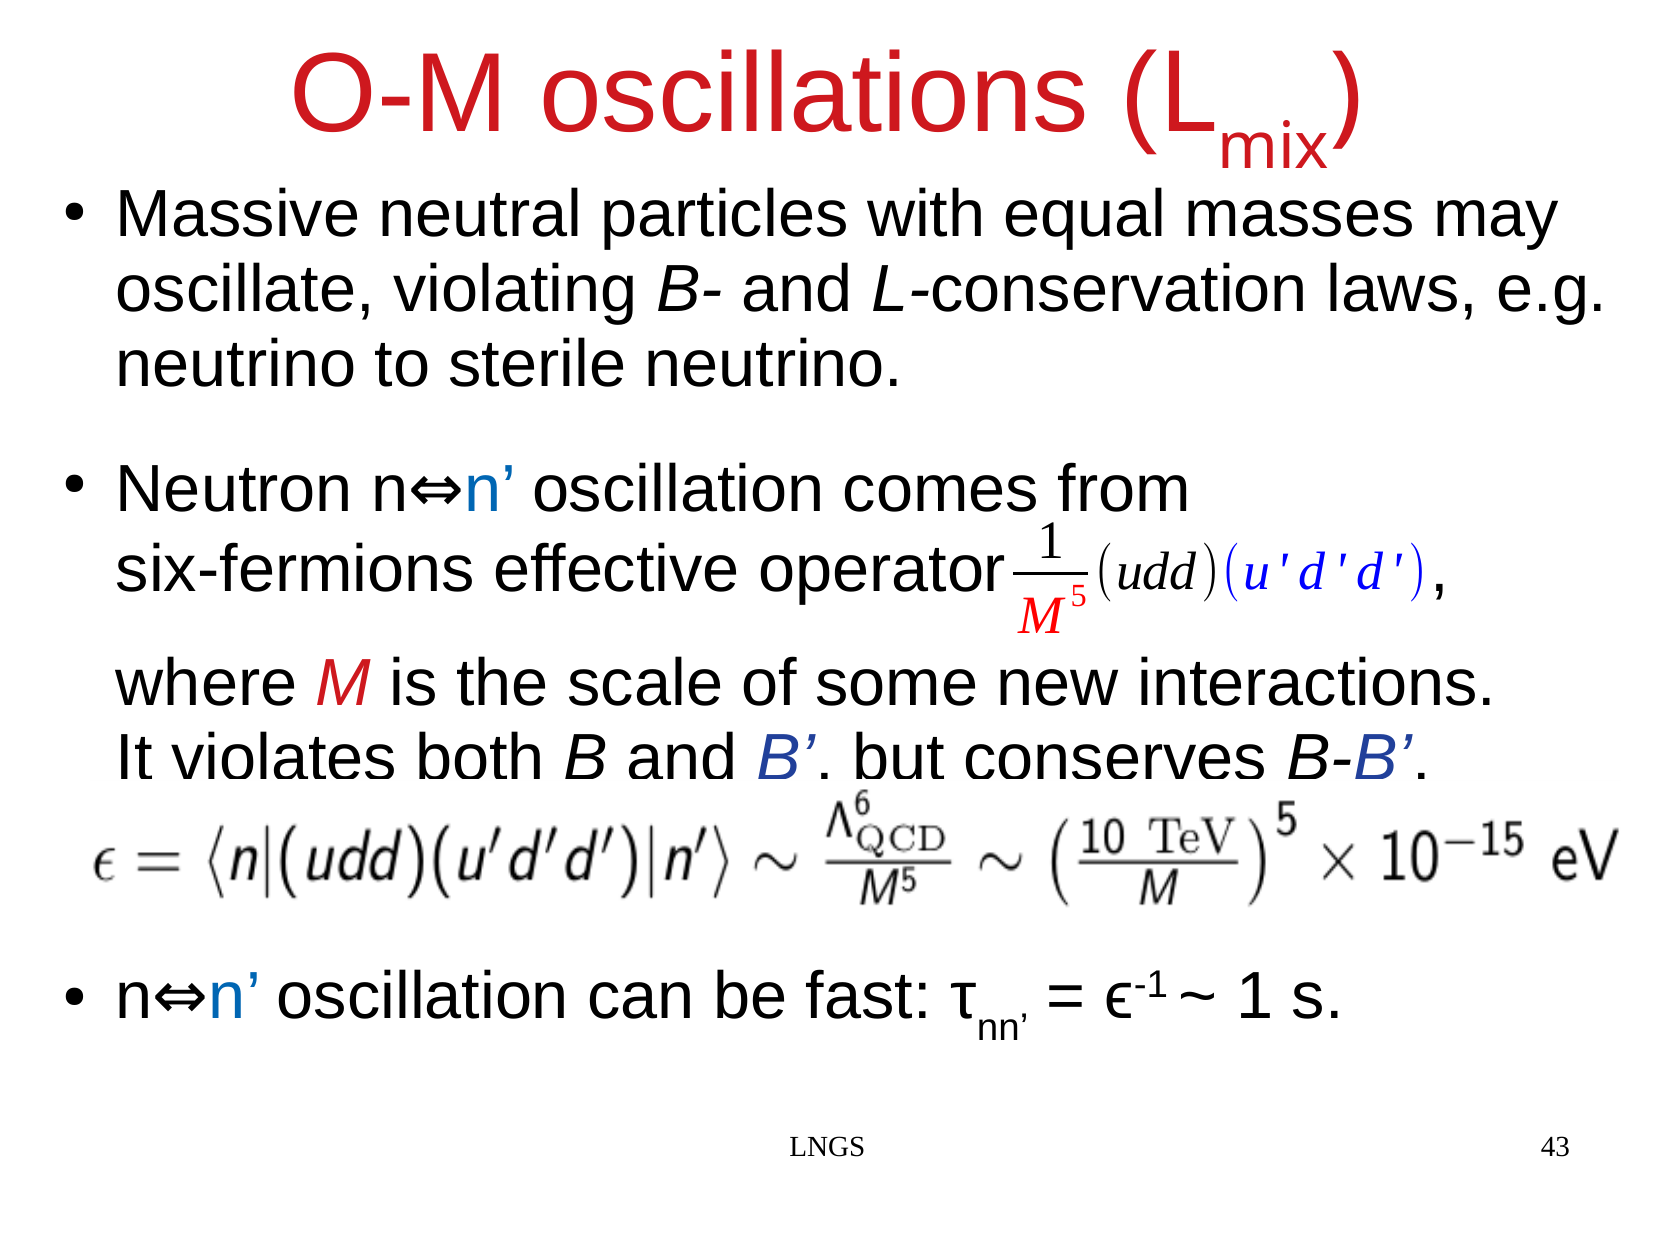

# O-M oscillations (Lmix)
Massive neutral particles with equal masses may oscillate, violating B- and L-conservation laws, e.g. neutrino to sterile neutrino.
Neutron n⇔n’ oscillation comes from
six-fermions effective operator ,
where M is the scale of some new interactions.
It violates both B and B’, but conserves B-B’.
n⇔n’ oscillation can be fast: τnn’ = ϵ-1 ~ 1 s.
LNGS
43